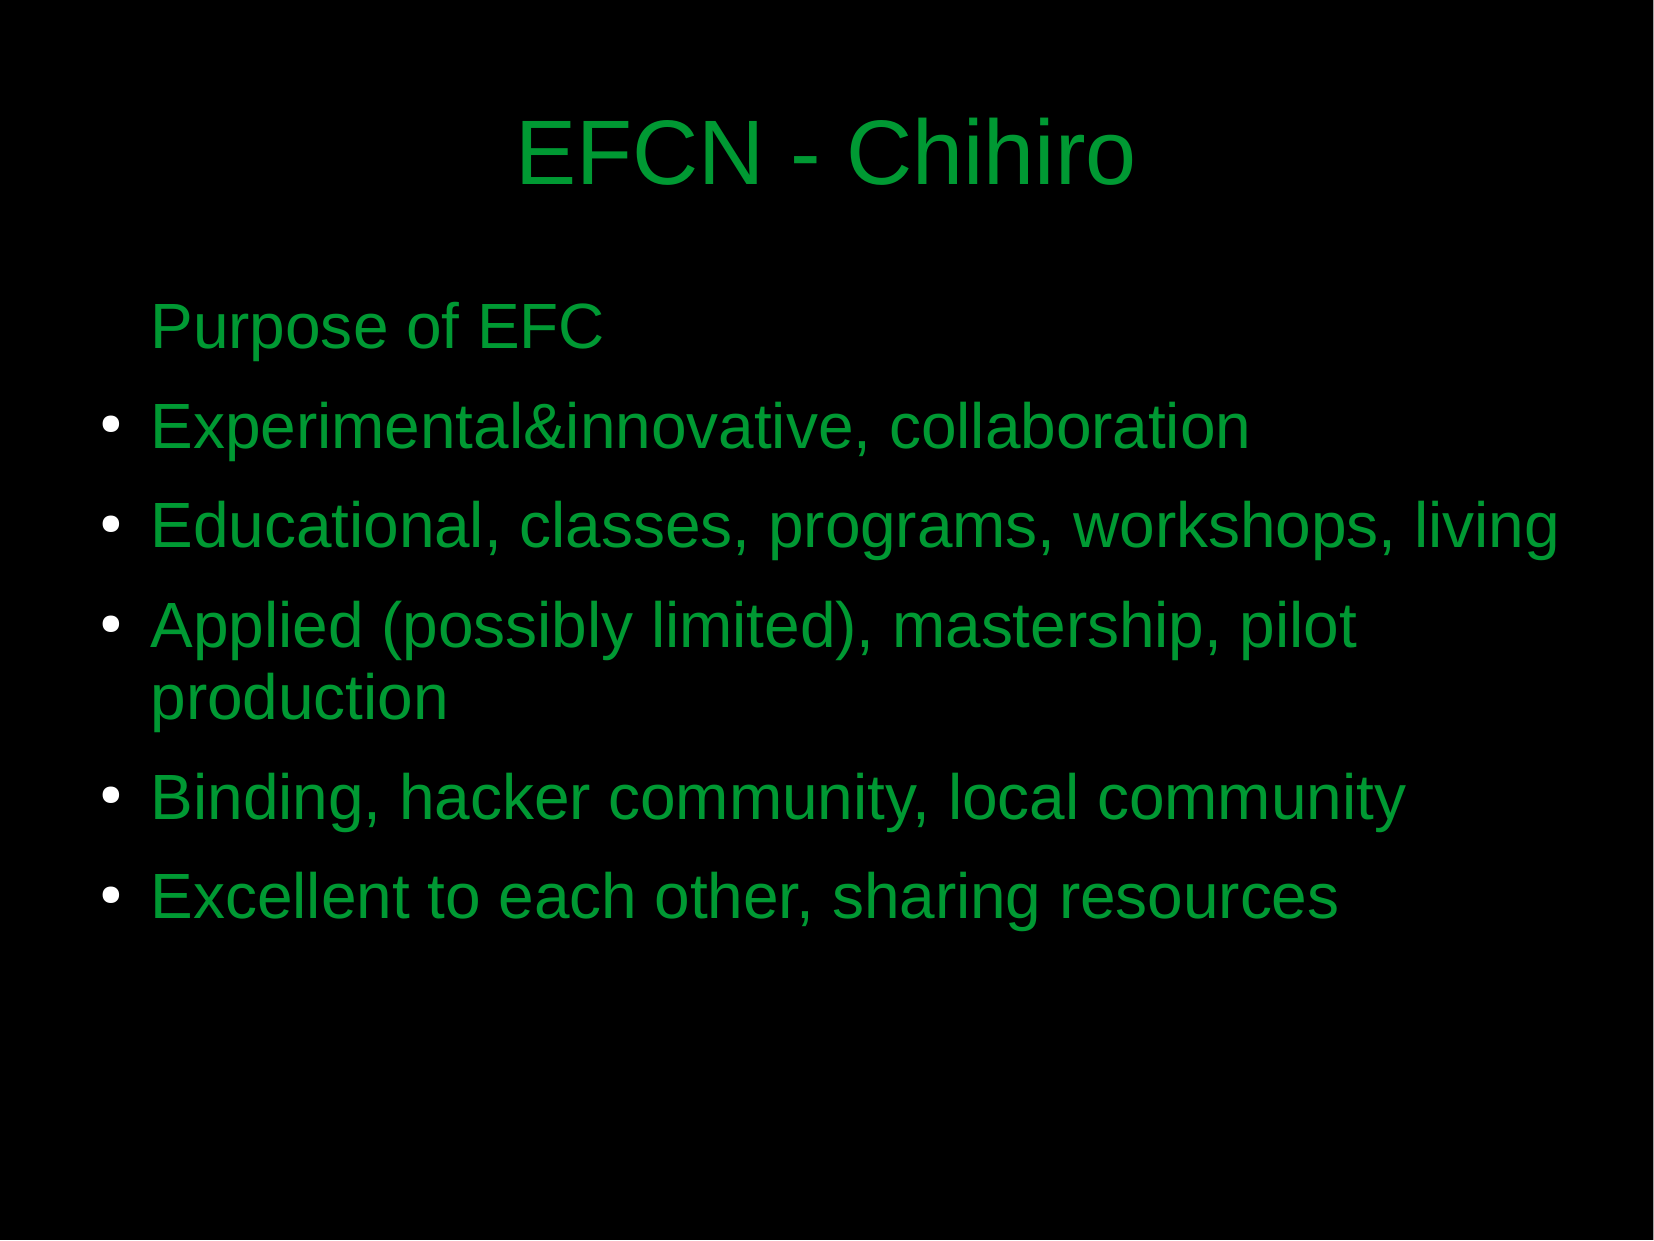

# EFCN - Chihiro
Purpose of EFC
Experimental&innovative, collaboration
Educational, classes, programs, workshops, living
Applied (possibly limited), mastership, pilot production
Binding, hacker community, local community
Excellent to each other, sharing resources